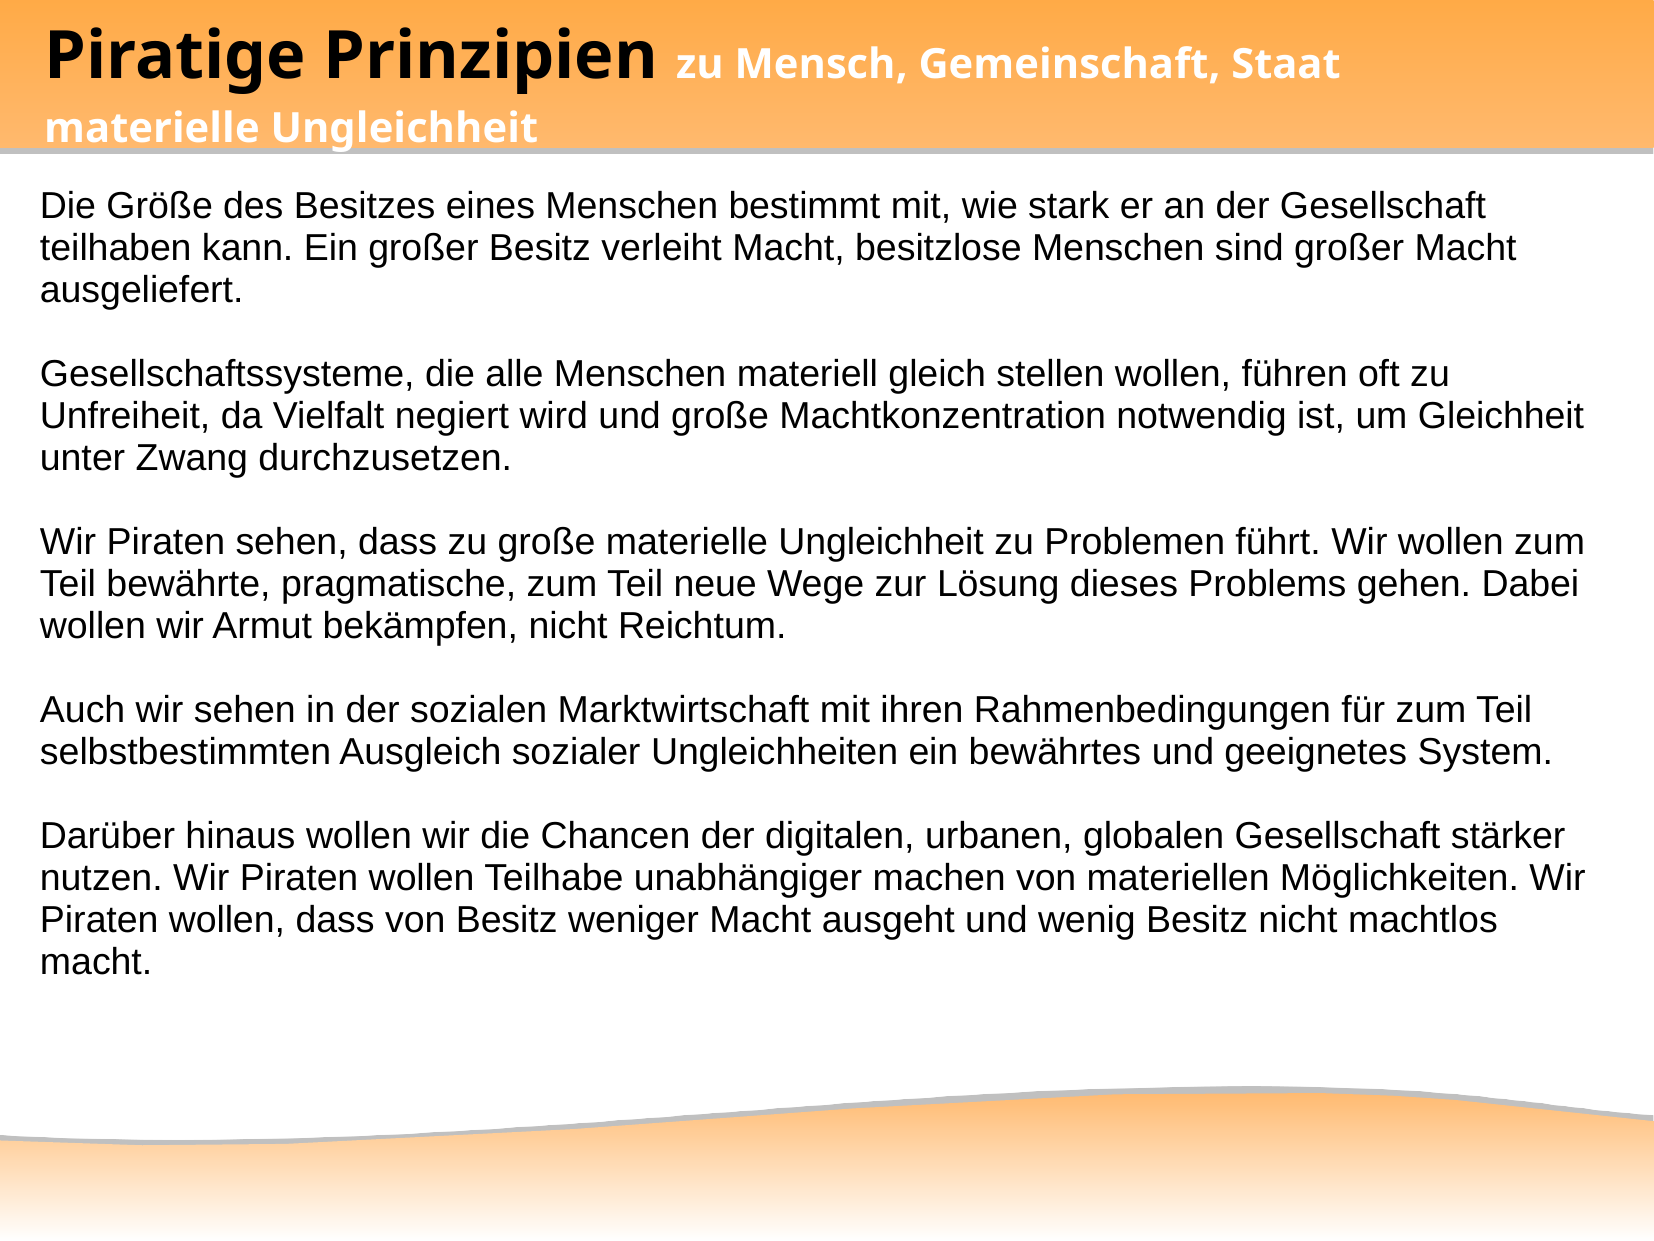

Piratige Prinzipien zu Mensch, Gemeinschaft, Staat
materielle Ungleichheit
Die Größe des Besitzes eines Menschen bestimmt mit, wie stark er an der Gesellschaft teilhaben kann. Ein großer Besitz verleiht Macht, besitzlose Menschen sind großer Macht ausgeliefert.
Gesellschaftssysteme, die alle Menschen materiell gleich stellen wollen, führen oft zu Unfreiheit, da Vielfalt negiert wird und große Machtkonzentration notwendig ist, um Gleichheit unter Zwang durchzusetzen.
Wir Piraten sehen, dass zu große materielle Ungleichheit zu Problemen führt. Wir wollen zum Teil bewährte, pragmatische, zum Teil neue Wege zur Lösung dieses Problems gehen. Dabei wollen wir Armut bekämpfen, nicht Reichtum.
Auch wir sehen in der sozialen Marktwirtschaft mit ihren Rahmenbedingungen für zum Teil selbstbestimmten Ausgleich sozialer Ungleichheiten ein bewährtes und geeignetes System.
Darüber hinaus wollen wir die Chancen der digitalen, urbanen, globalen Gesellschaft stärker nutzen. Wir Piraten wollen Teilhabe unabhängiger machen von materiellen Möglichkeiten. Wir Piraten wollen, dass von Besitz weniger Macht ausgeht und wenig Besitz nicht machtlos macht.